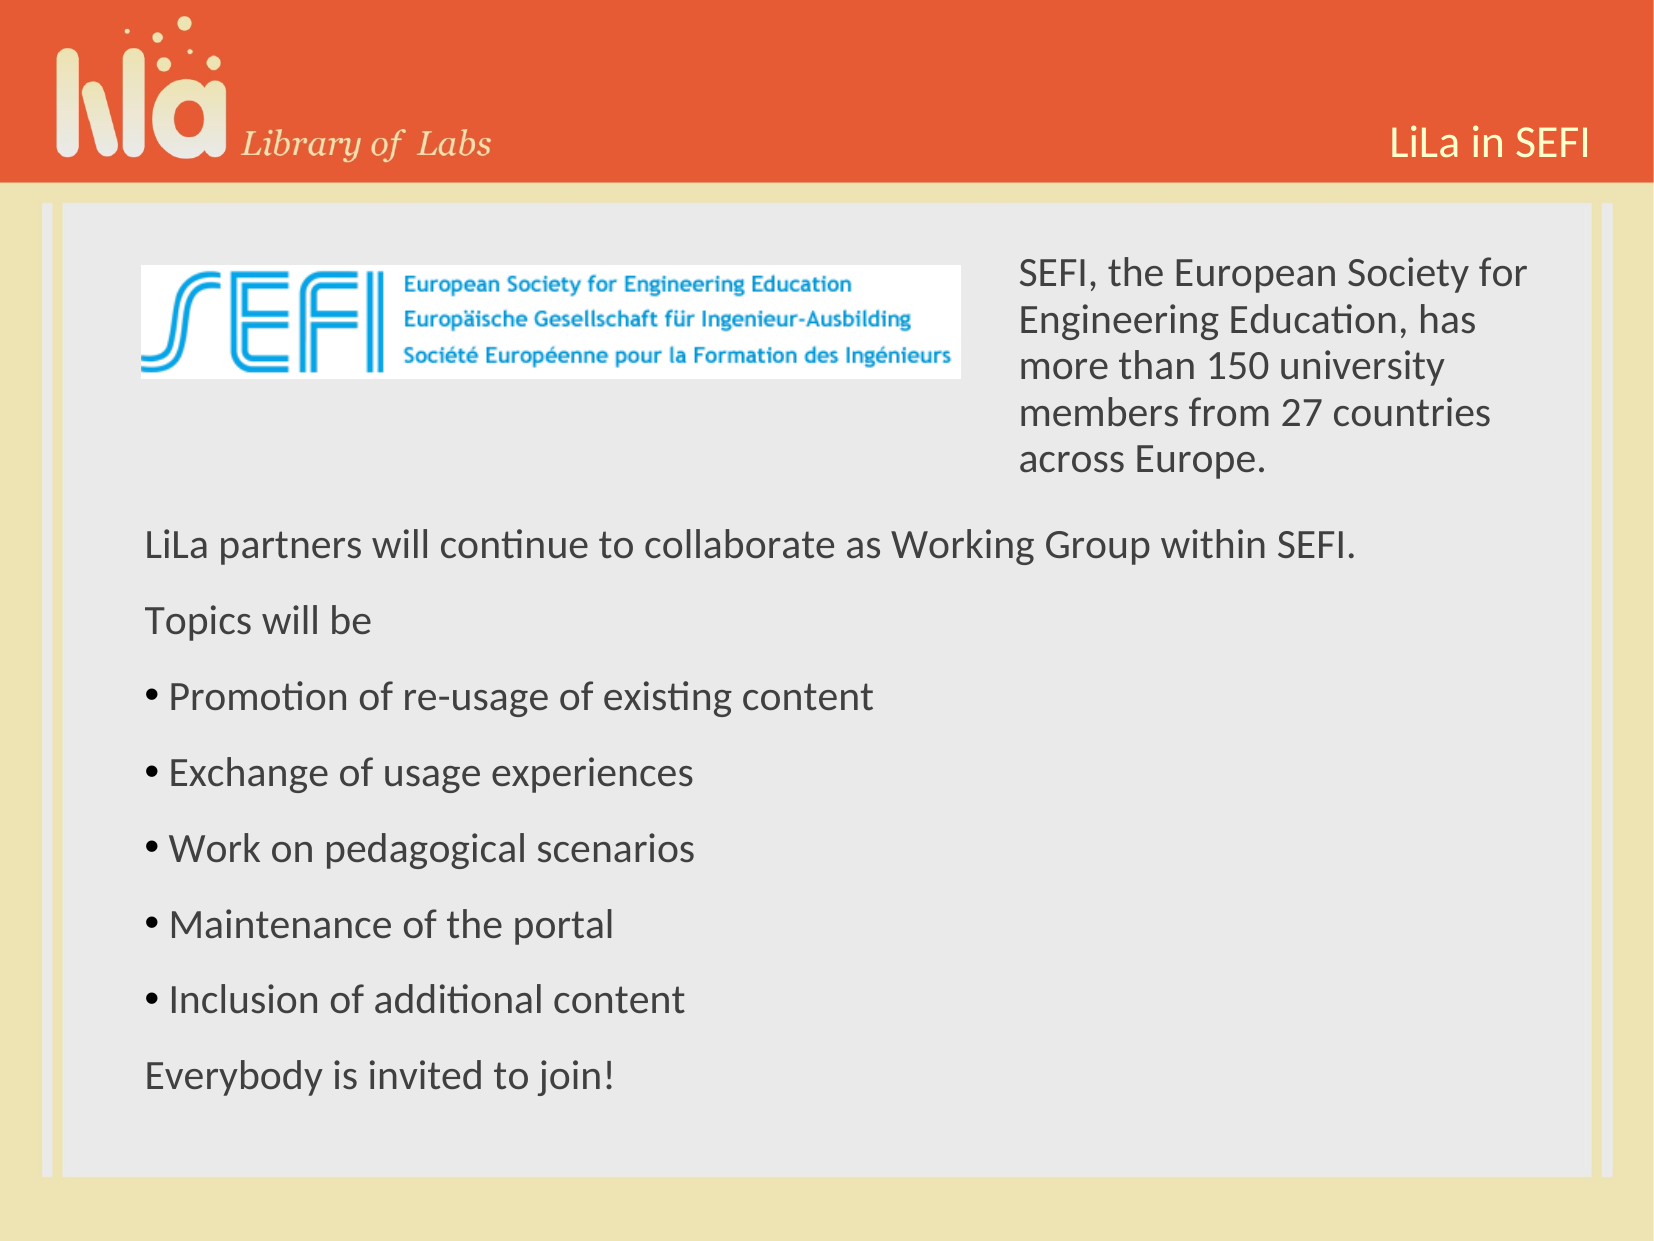

# LiLa in SEFI
SEFI, the European Society for Engineering Education, has more than 150 university members from 27 countries across Europe.
LiLa partners will continue to collaborate as Working Group within SEFI.
Topics will be
 Promotion of re-usage of existing content
 Exchange of usage experiences
 Work on pedagogical scenarios
 Maintenance of the portal
 Inclusion of additional content
Everybody is invited to join!